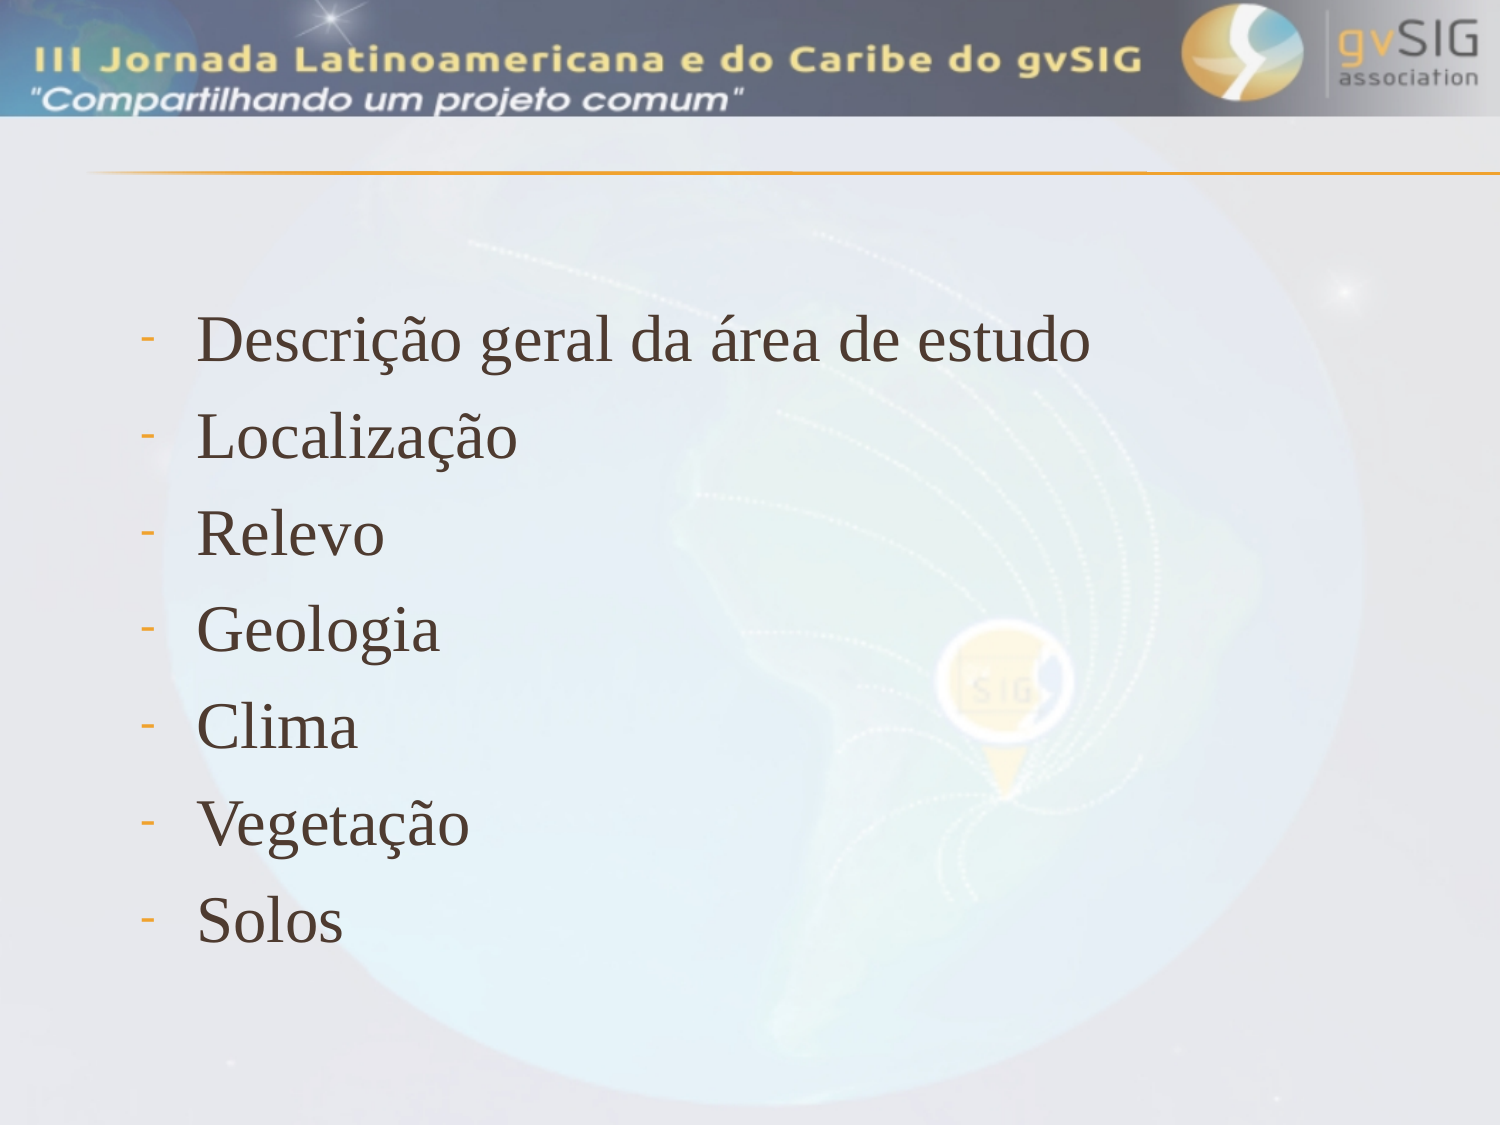

# Descrição geral da área de estudo
Localização
Relevo
Geologia
Clima
Vegetação
Solos